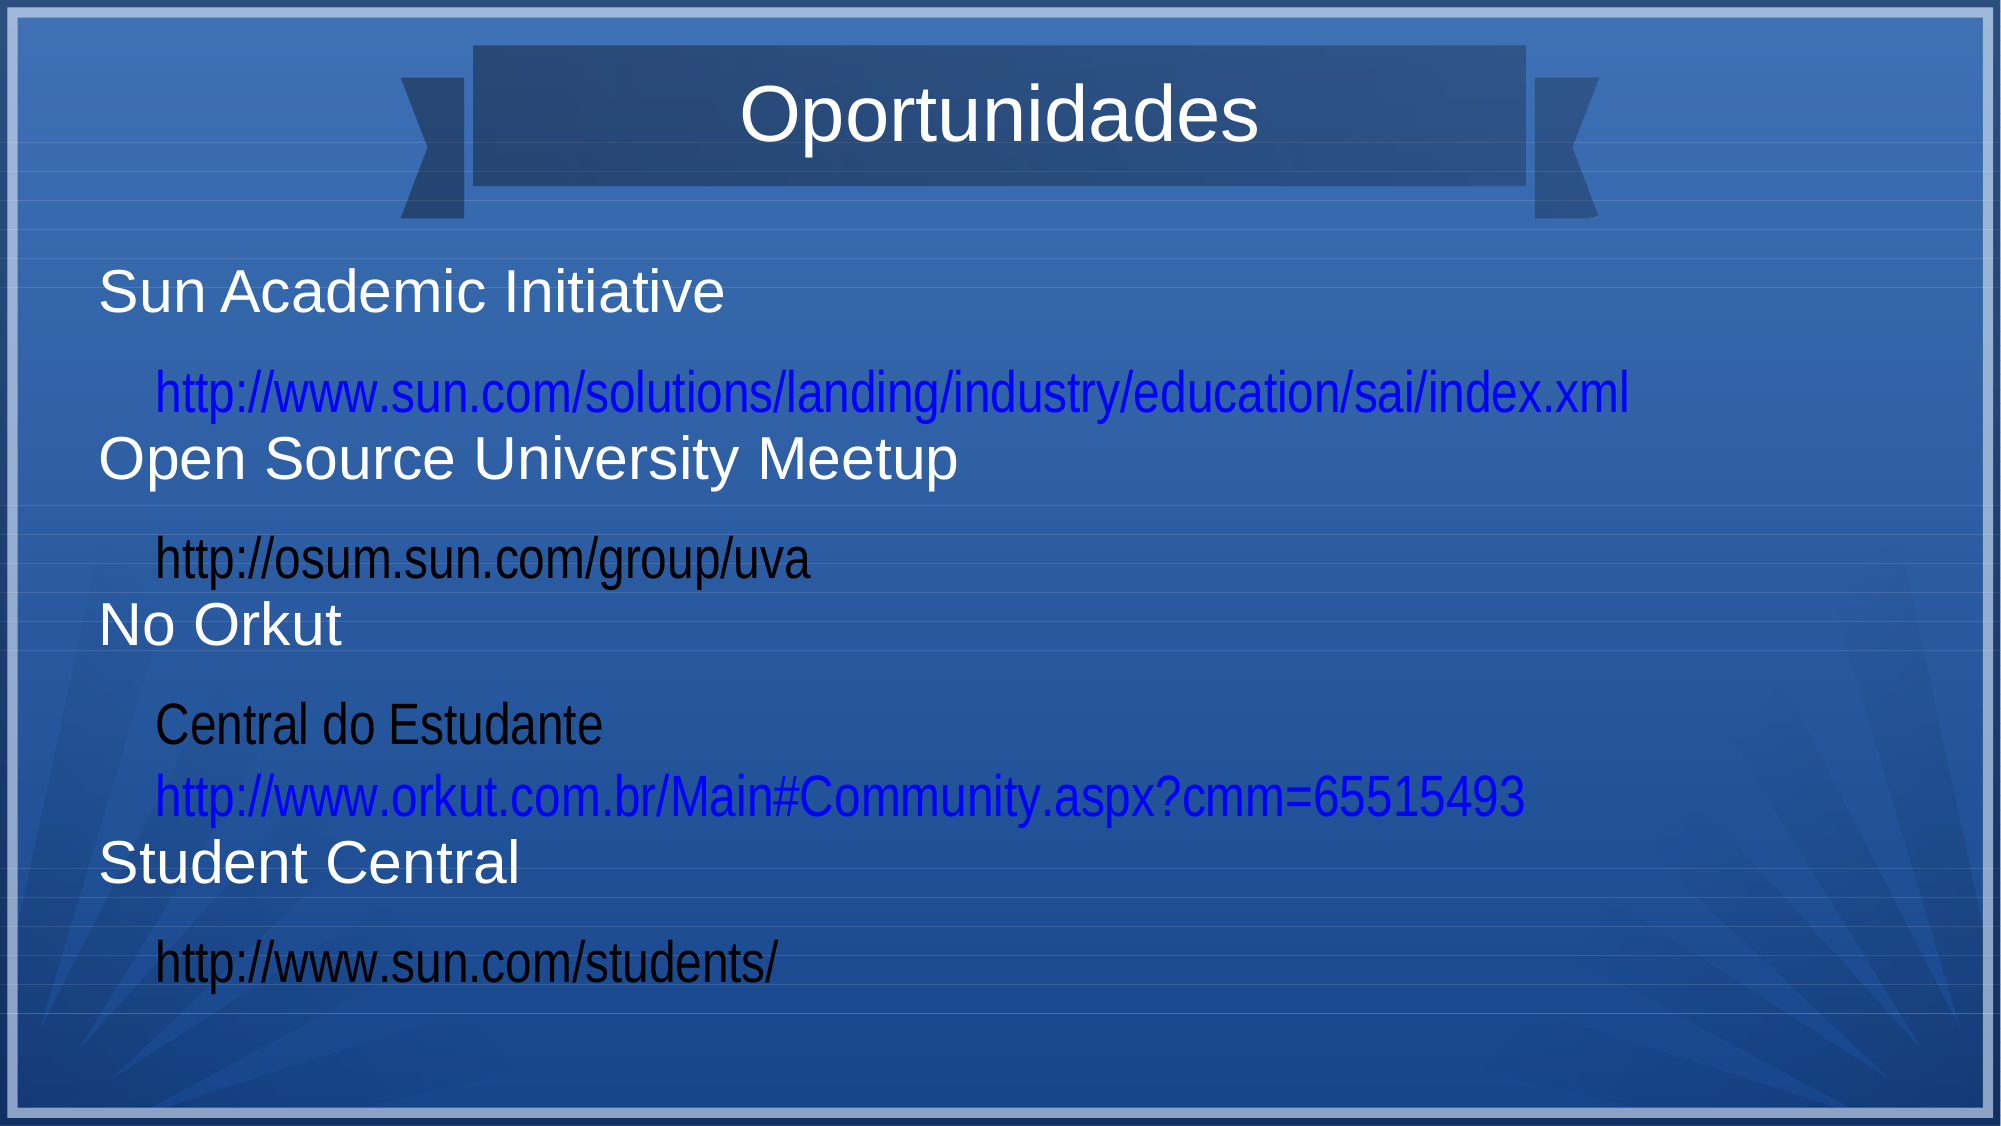

# Oportunidades
Sun Academic Initiative
http://www.sun.com/solutions/landing/industry/education/sai/index.xml
Open Source University Meetup
http://osum.sun.com/group/uva
No Orkut
Central do Estudante
http://www.orkut.com.br/Main#Community.aspx?cmm=65515493
Student Central
http://www.sun.com/students/